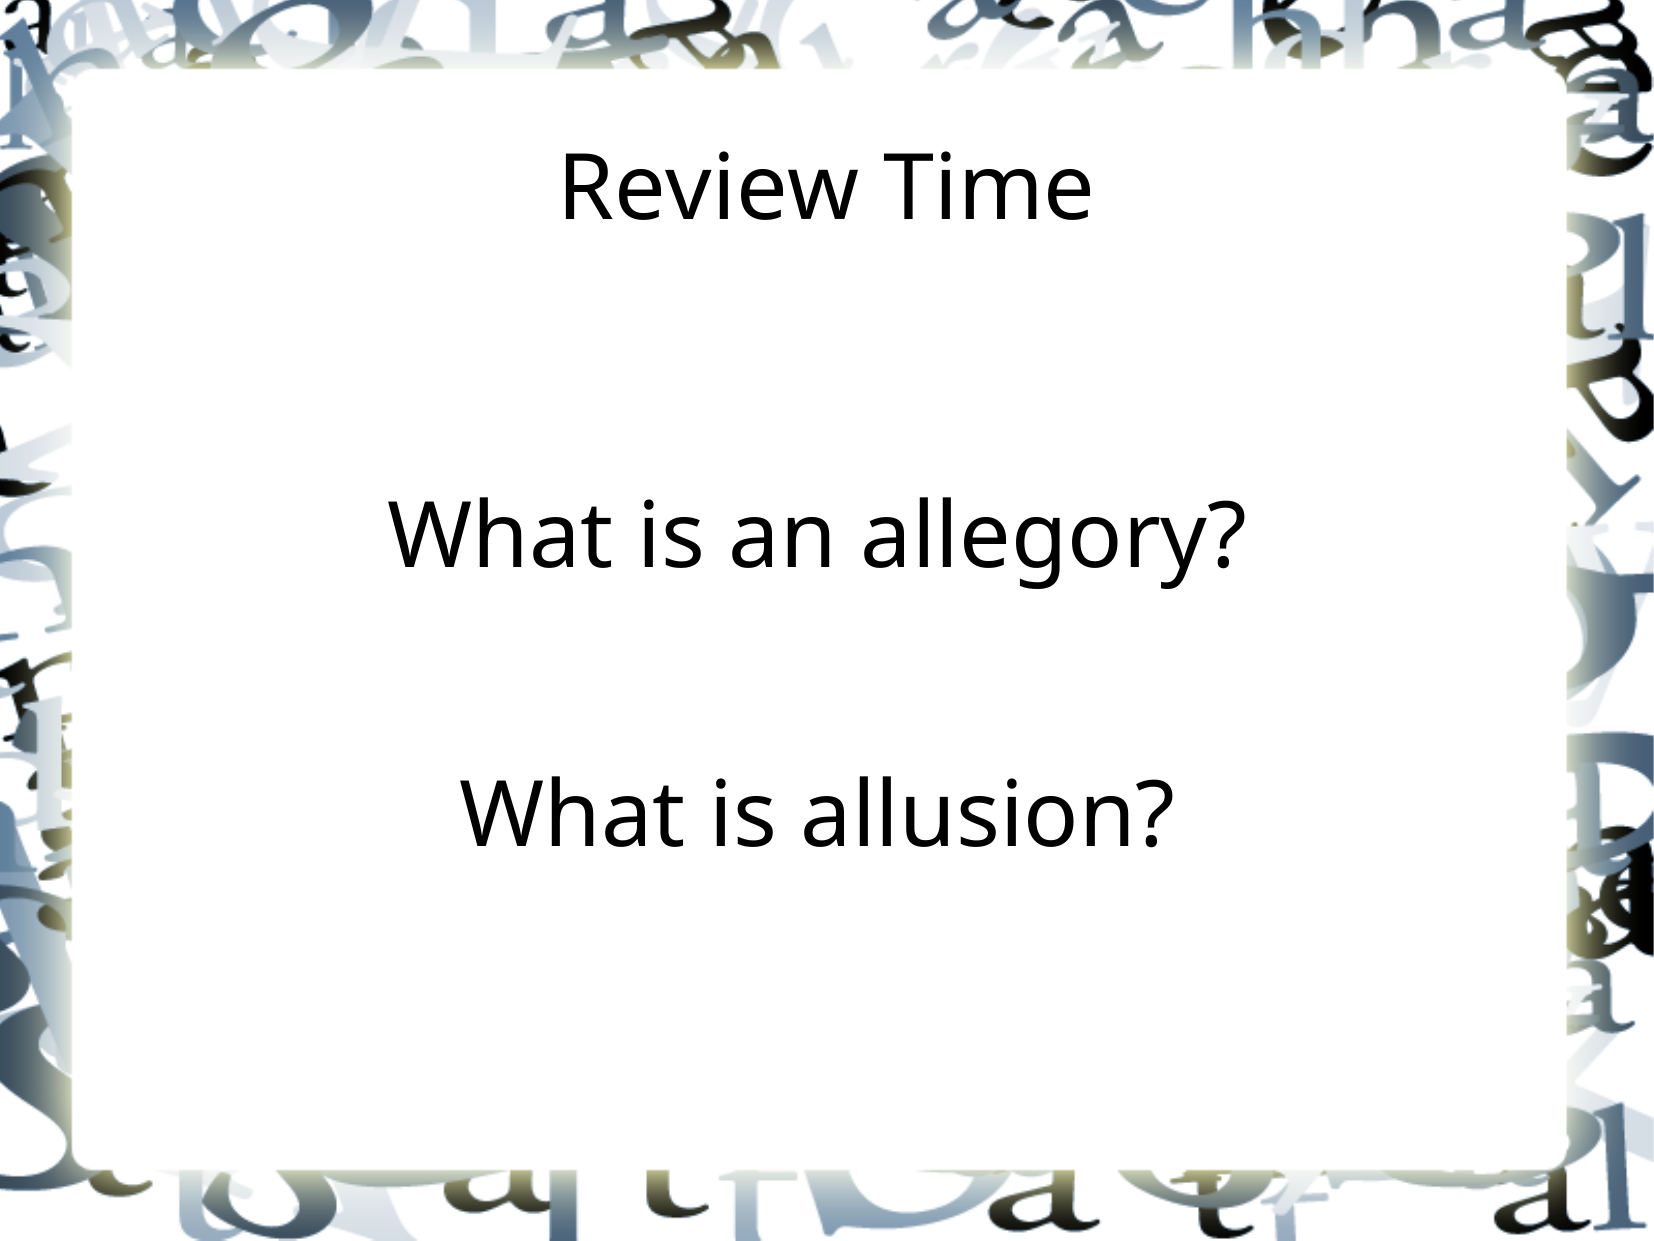

# Review Time
What is an allegory?
What is allusion?